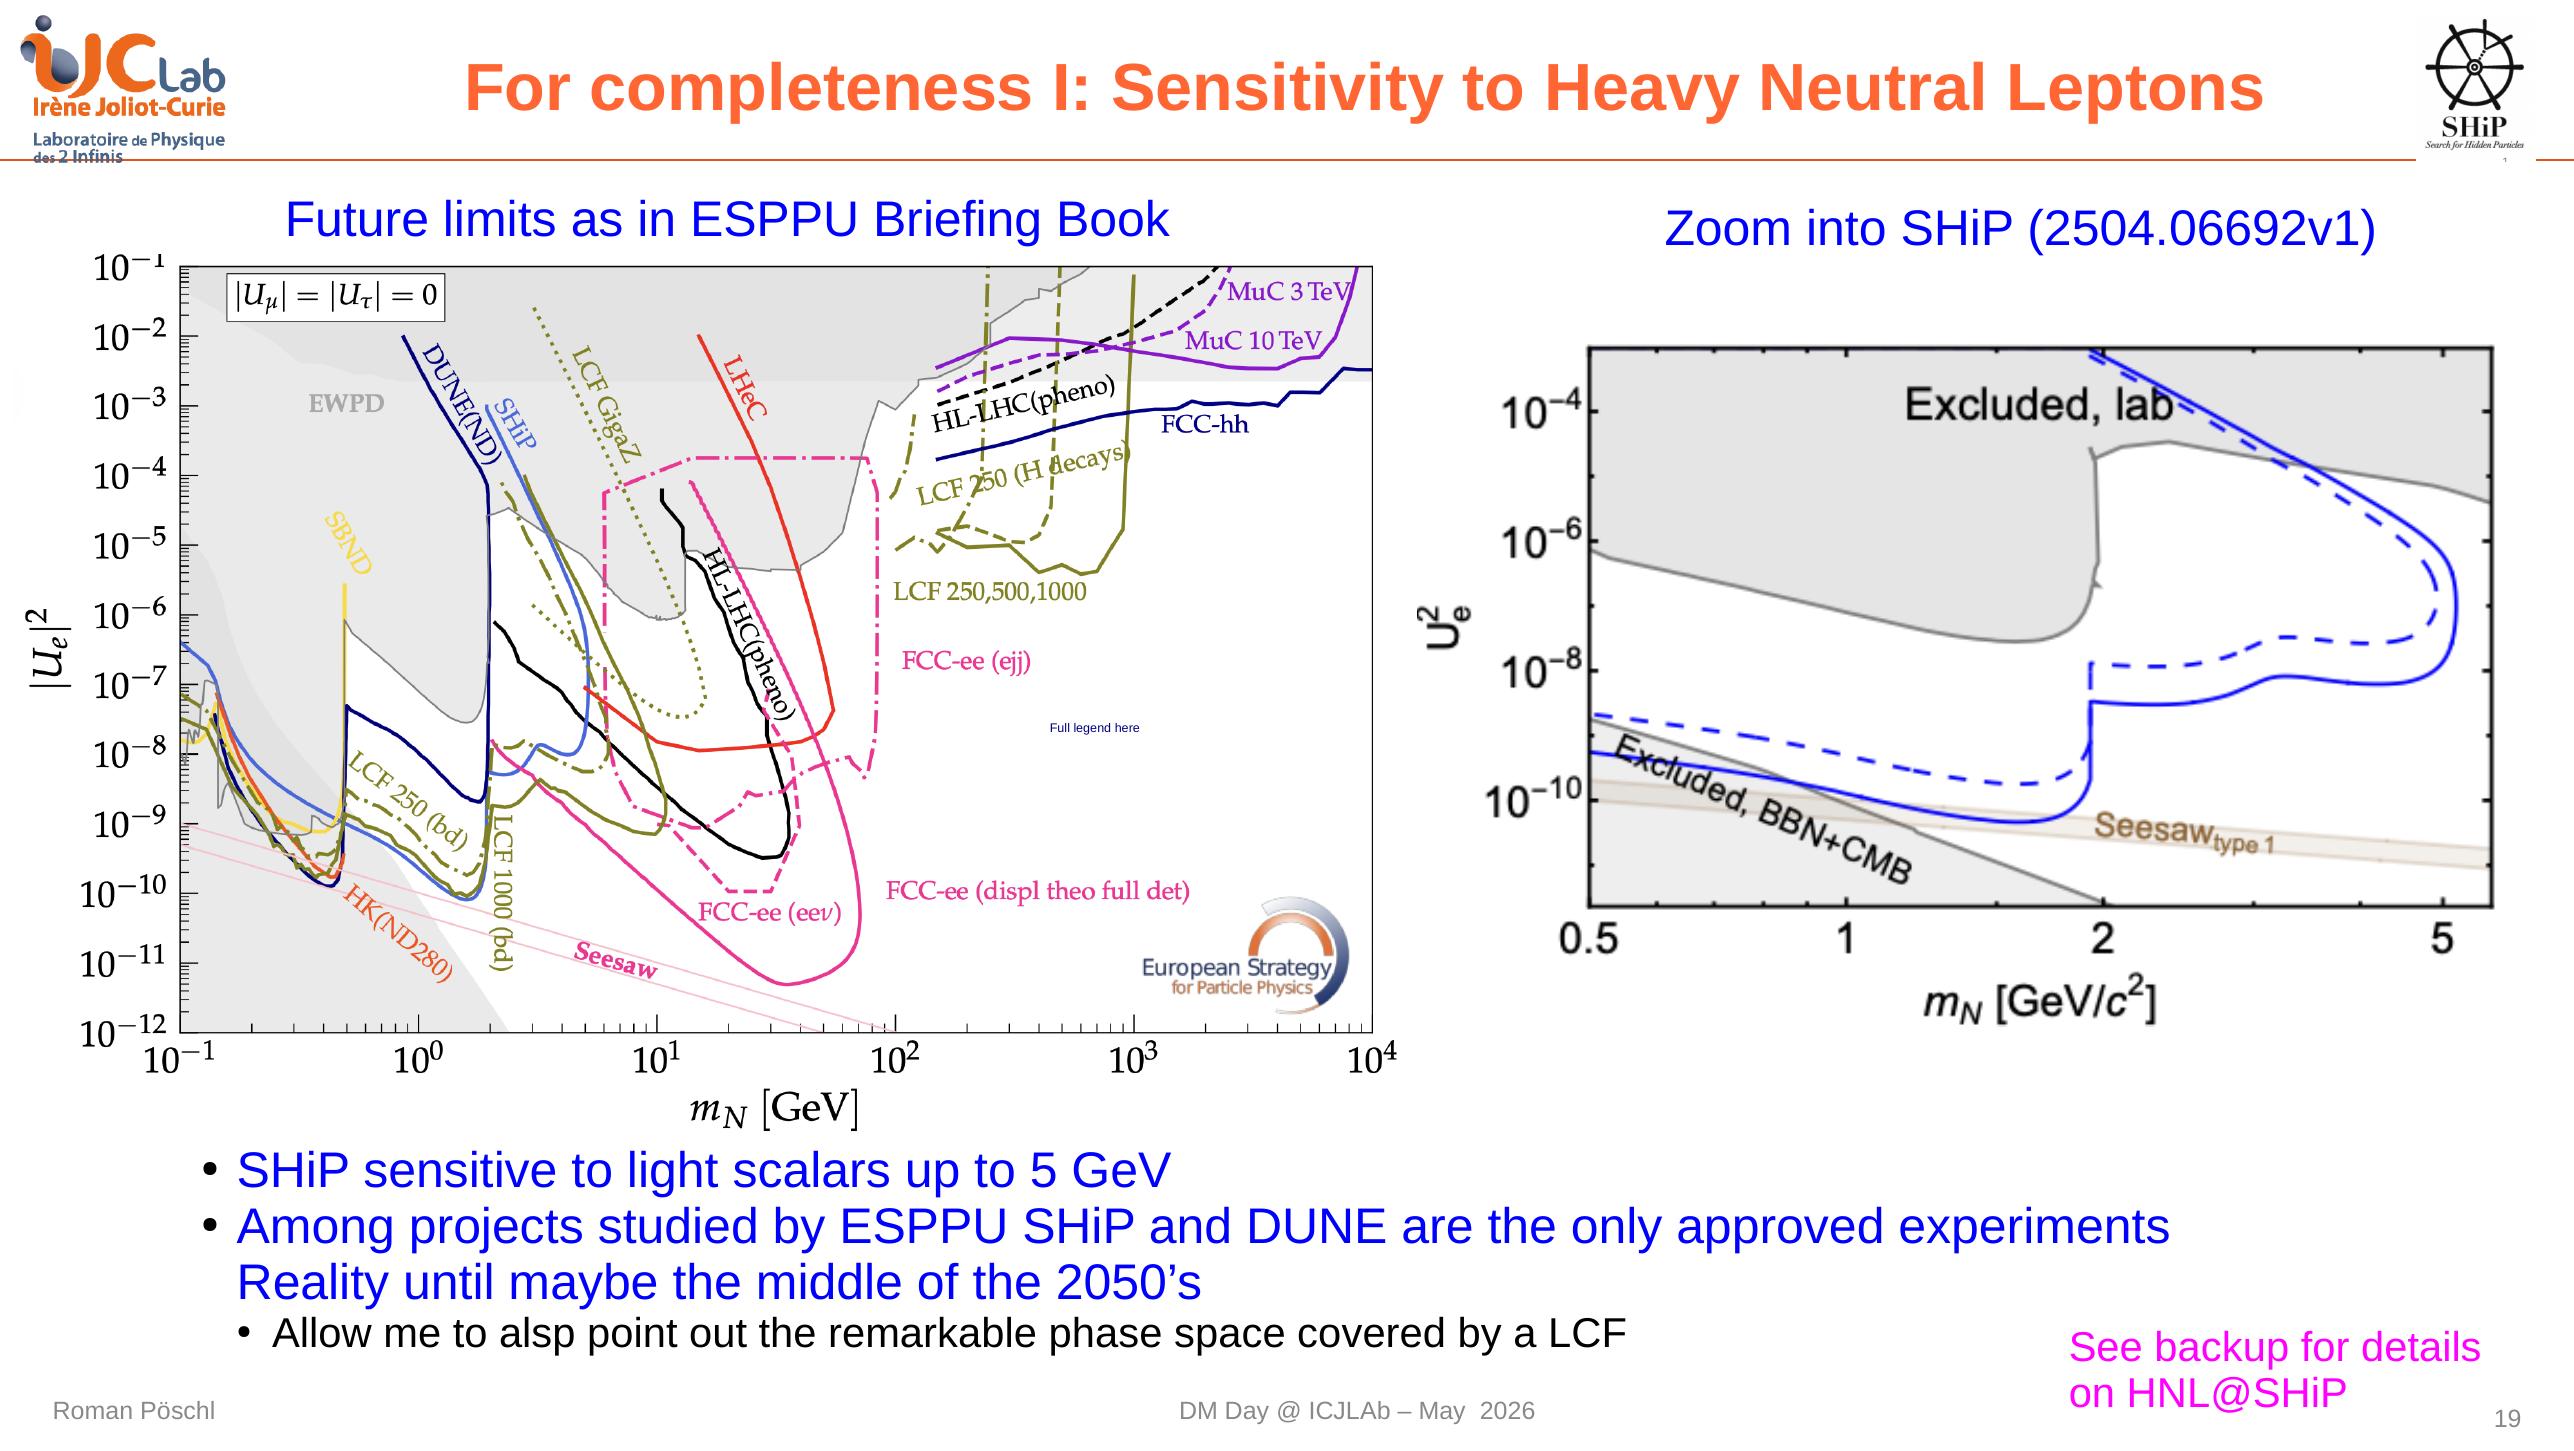

# For completeness I: Sensitivity to Heavy Neutral Leptons
Future limits as in ESPPU Briefing Book
Zoom into SHiP (2504.06692v1)
Full legend here
SHiP sensitive to light scalars up to 5 GeV
Among projects studied by ESPPU SHiP and DUNE are the only approved experiments
Reality until maybe the middle of the 2050’s
Allow me to alsp point out the remarkable phase space covered by a LCF
See backup for details
on HNL@SHiP